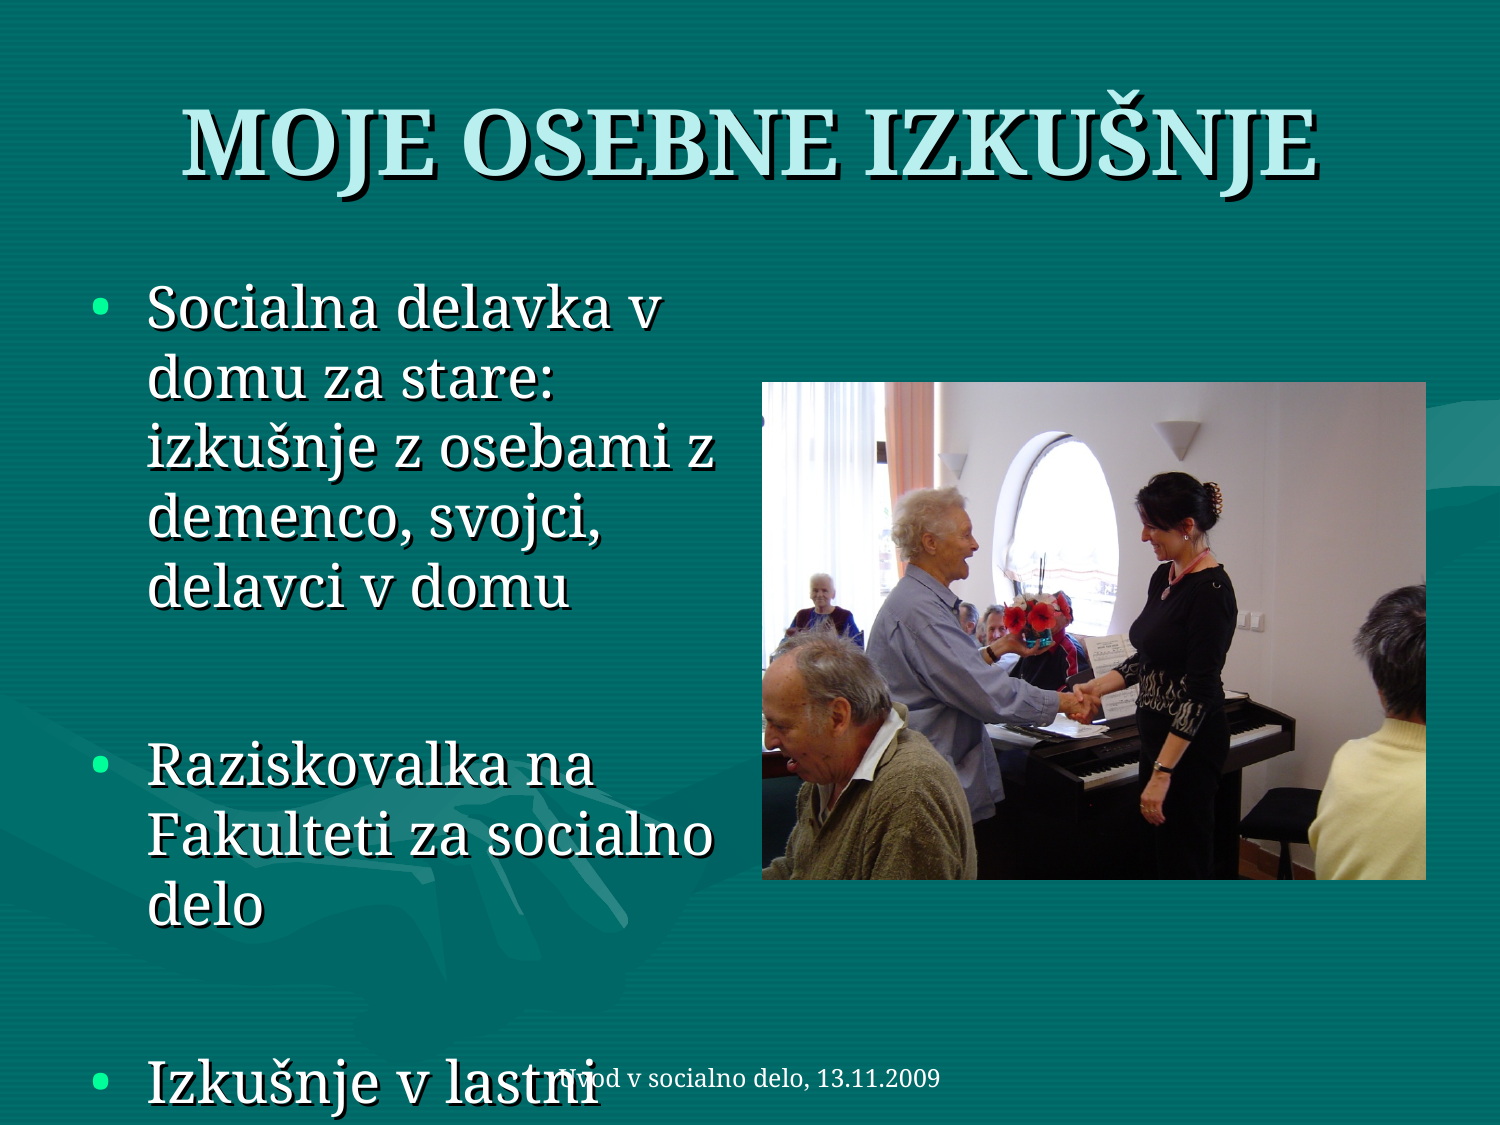

# MOJE OSEBNE IZKUŠNJE
Socialna delavka v domu za stare: izkušnje z osebami z demenco, svojci, delavci v domu
Raziskovalka na Fakulteti za socialno delo
Izkušnje v lastni družini
Uvod v socialno delo, 13.11.2009